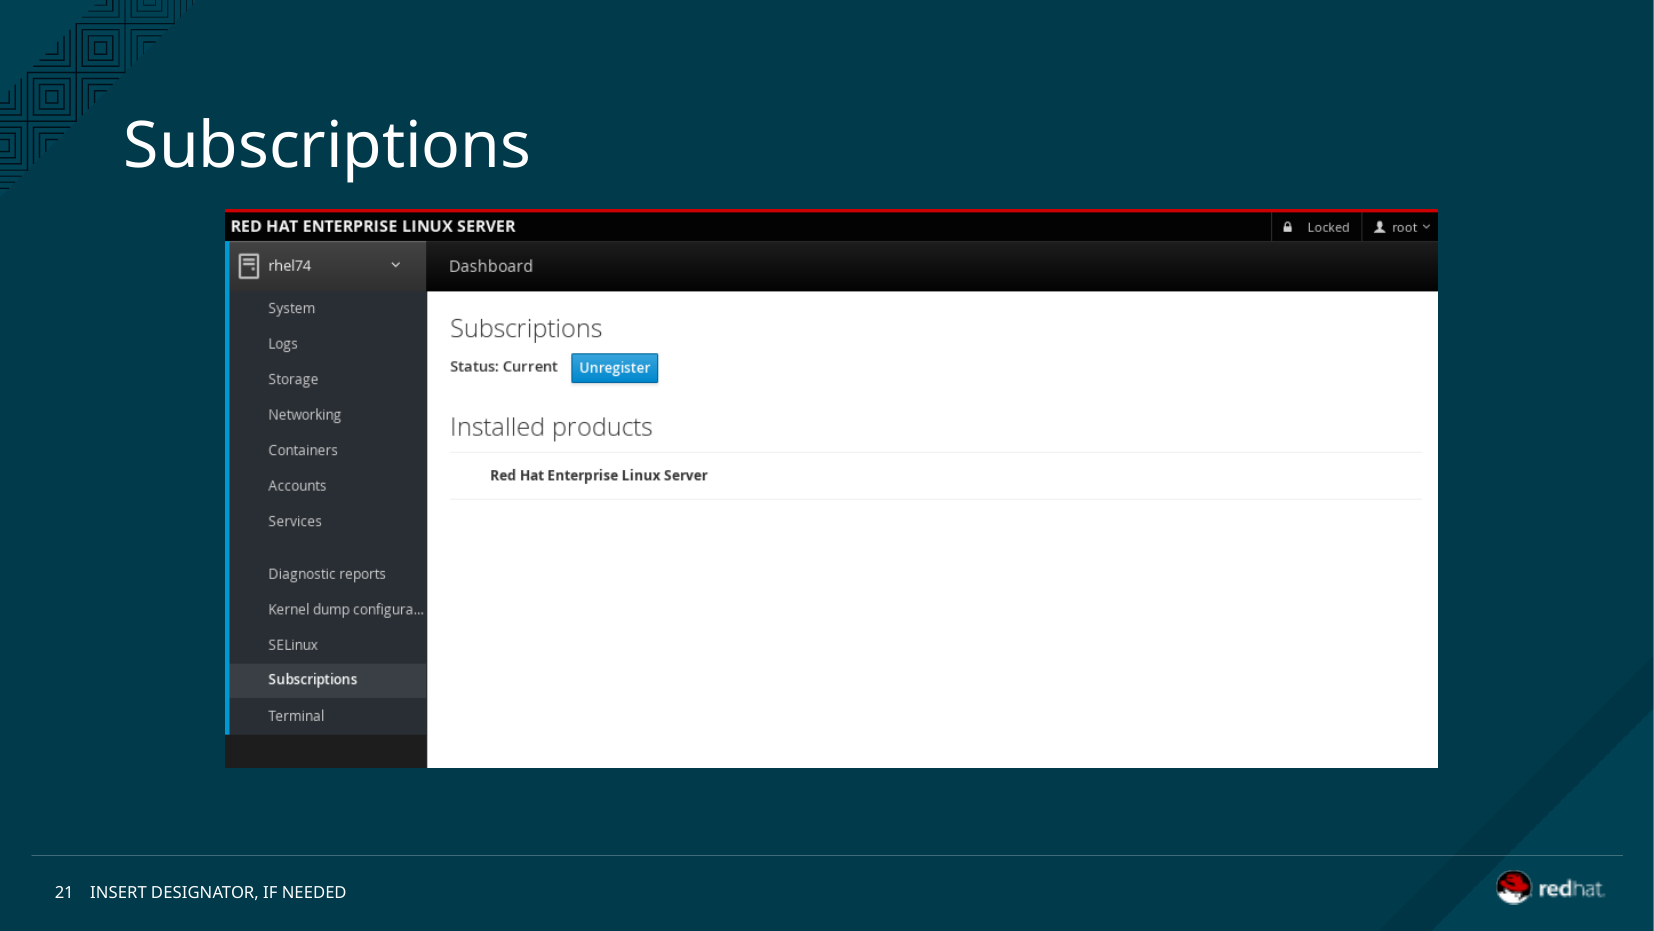

# Subscriptions
21
INSERT DESIGNATOR, IF NEEDED